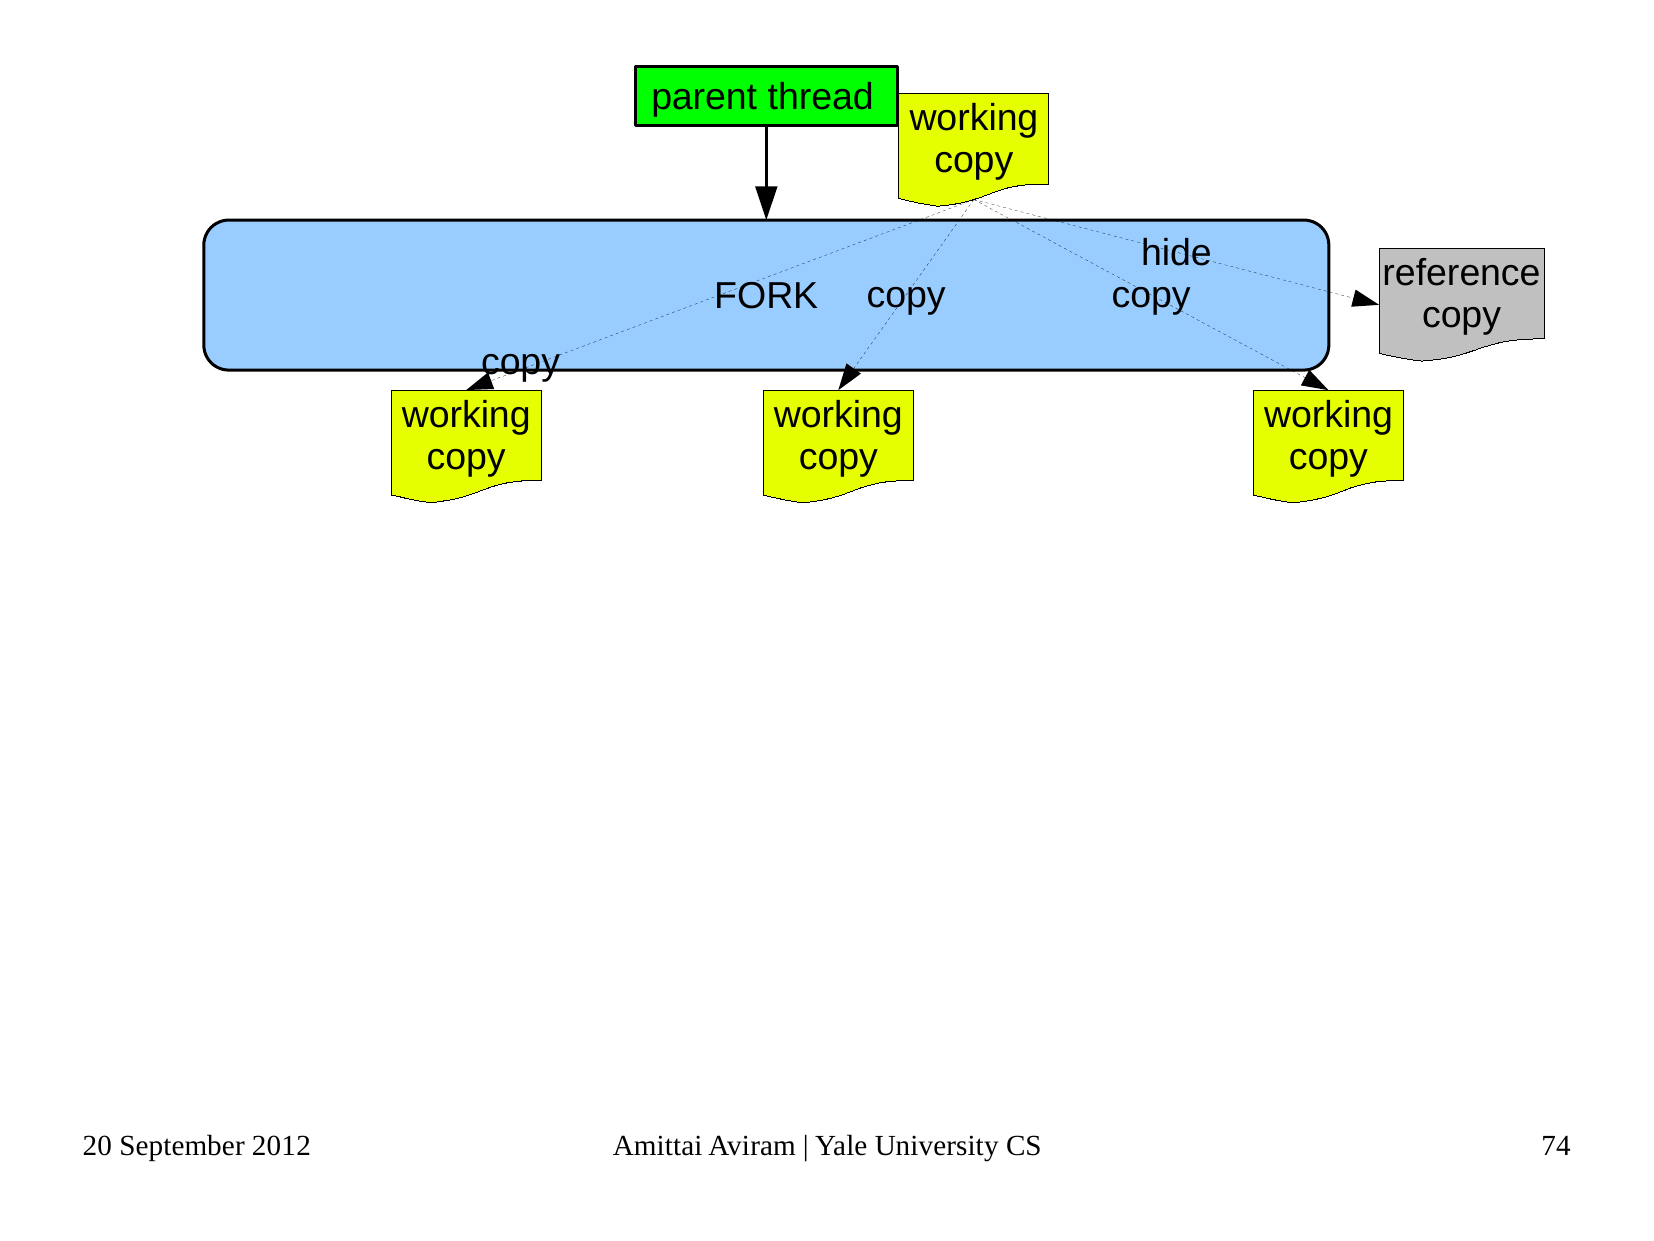

parent thread
working
copy
FORK
reference
copy
working
copy
working
copy
working
copy
74